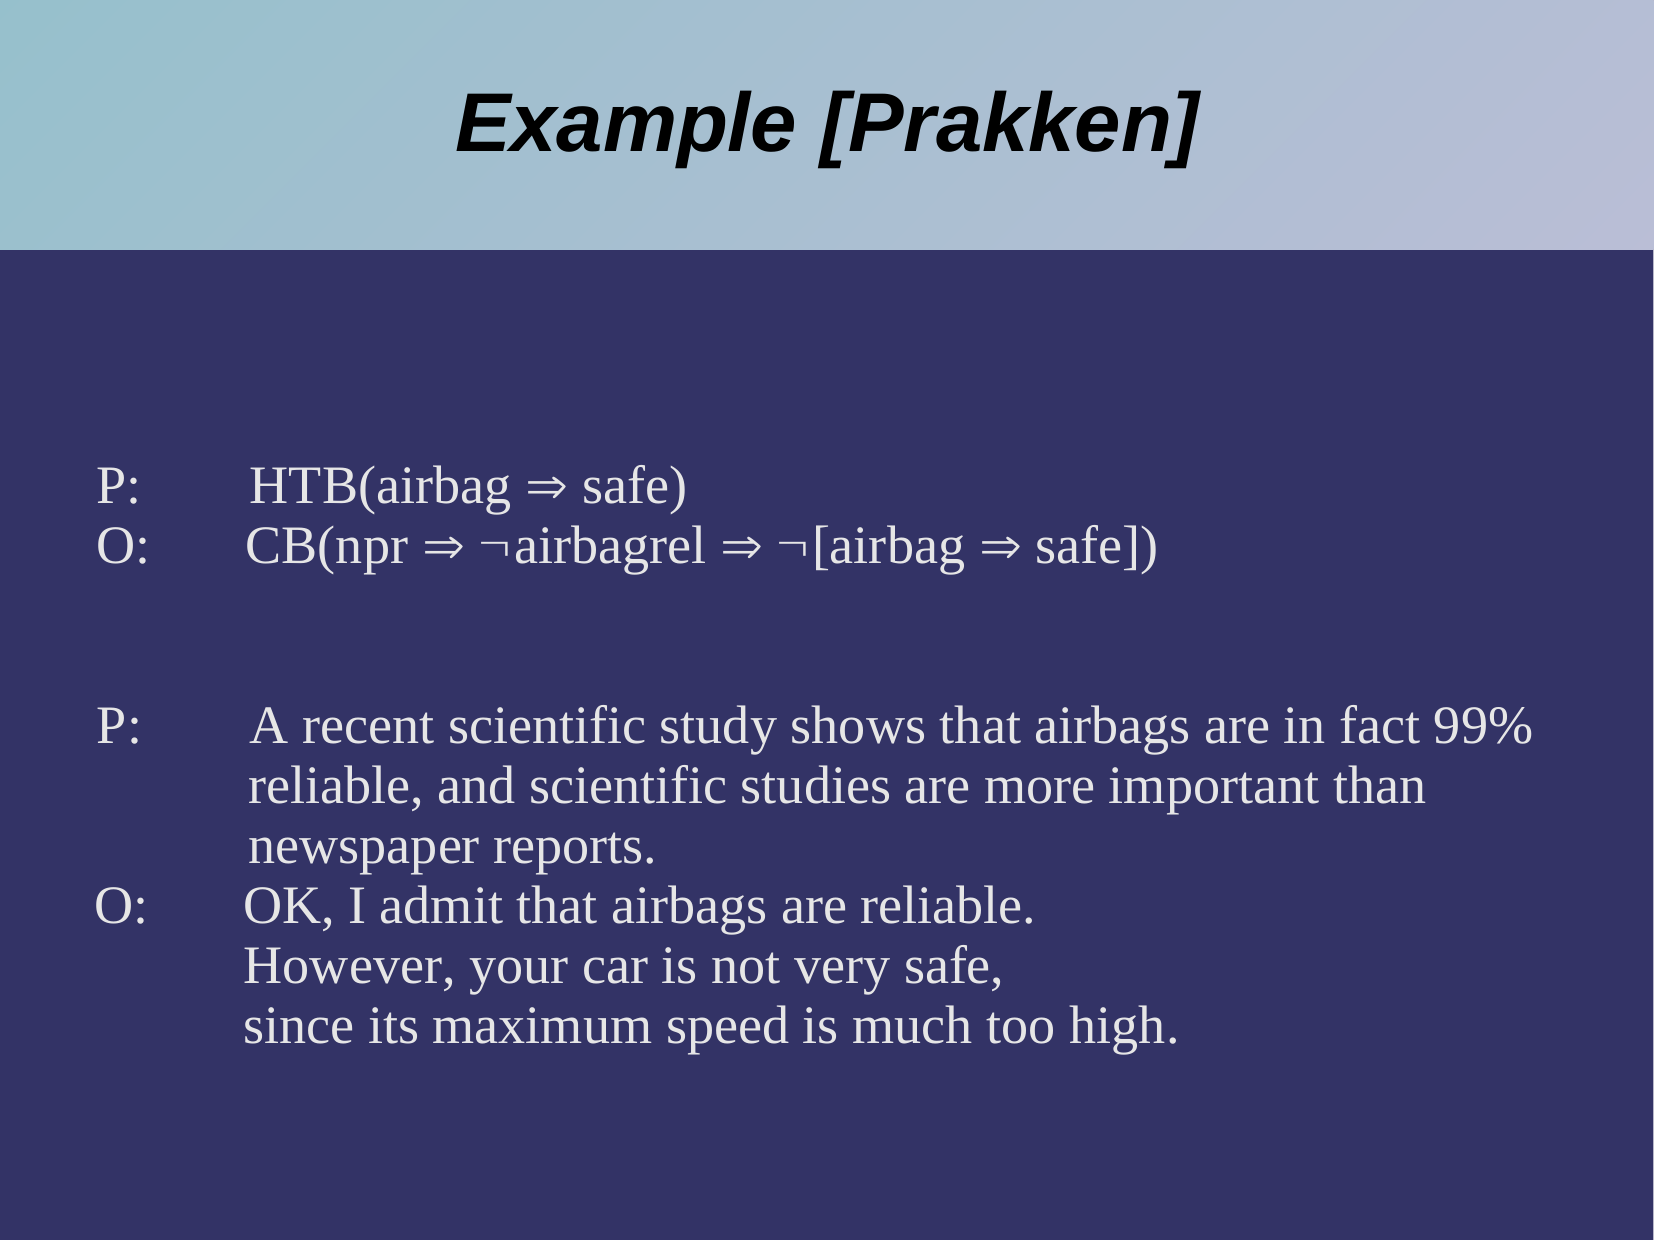

# Example [Prakken]
P: 	HTB(airbag ⇒ safe)
O: CB(npr ⇒ airbagrel ⇒ [airbag ⇒ safe])
P: A recent scientific study shows that airbags are in fact 99% reliable, and scientific studies are more important than newspaper reports.
O: OK, I admit that airbags are reliable.
However, your car is not very safe,
since its maximum speed is much too high.